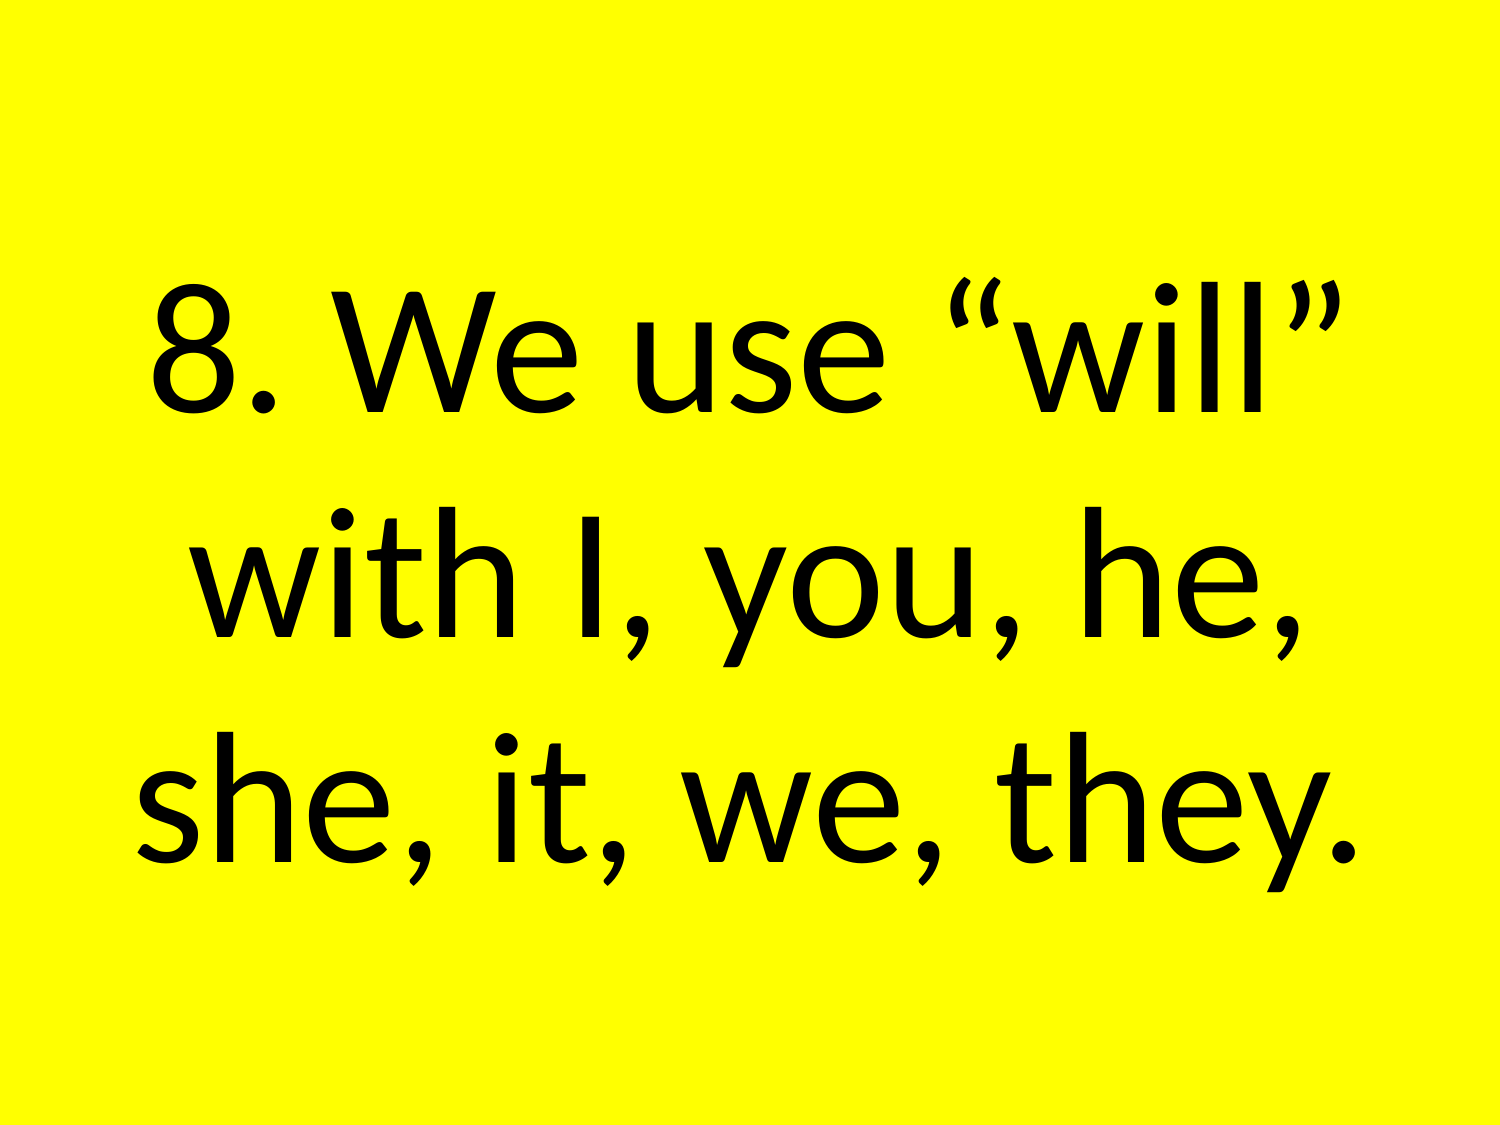

# 8. We use “will” with I, you, he, she, it, we, they.